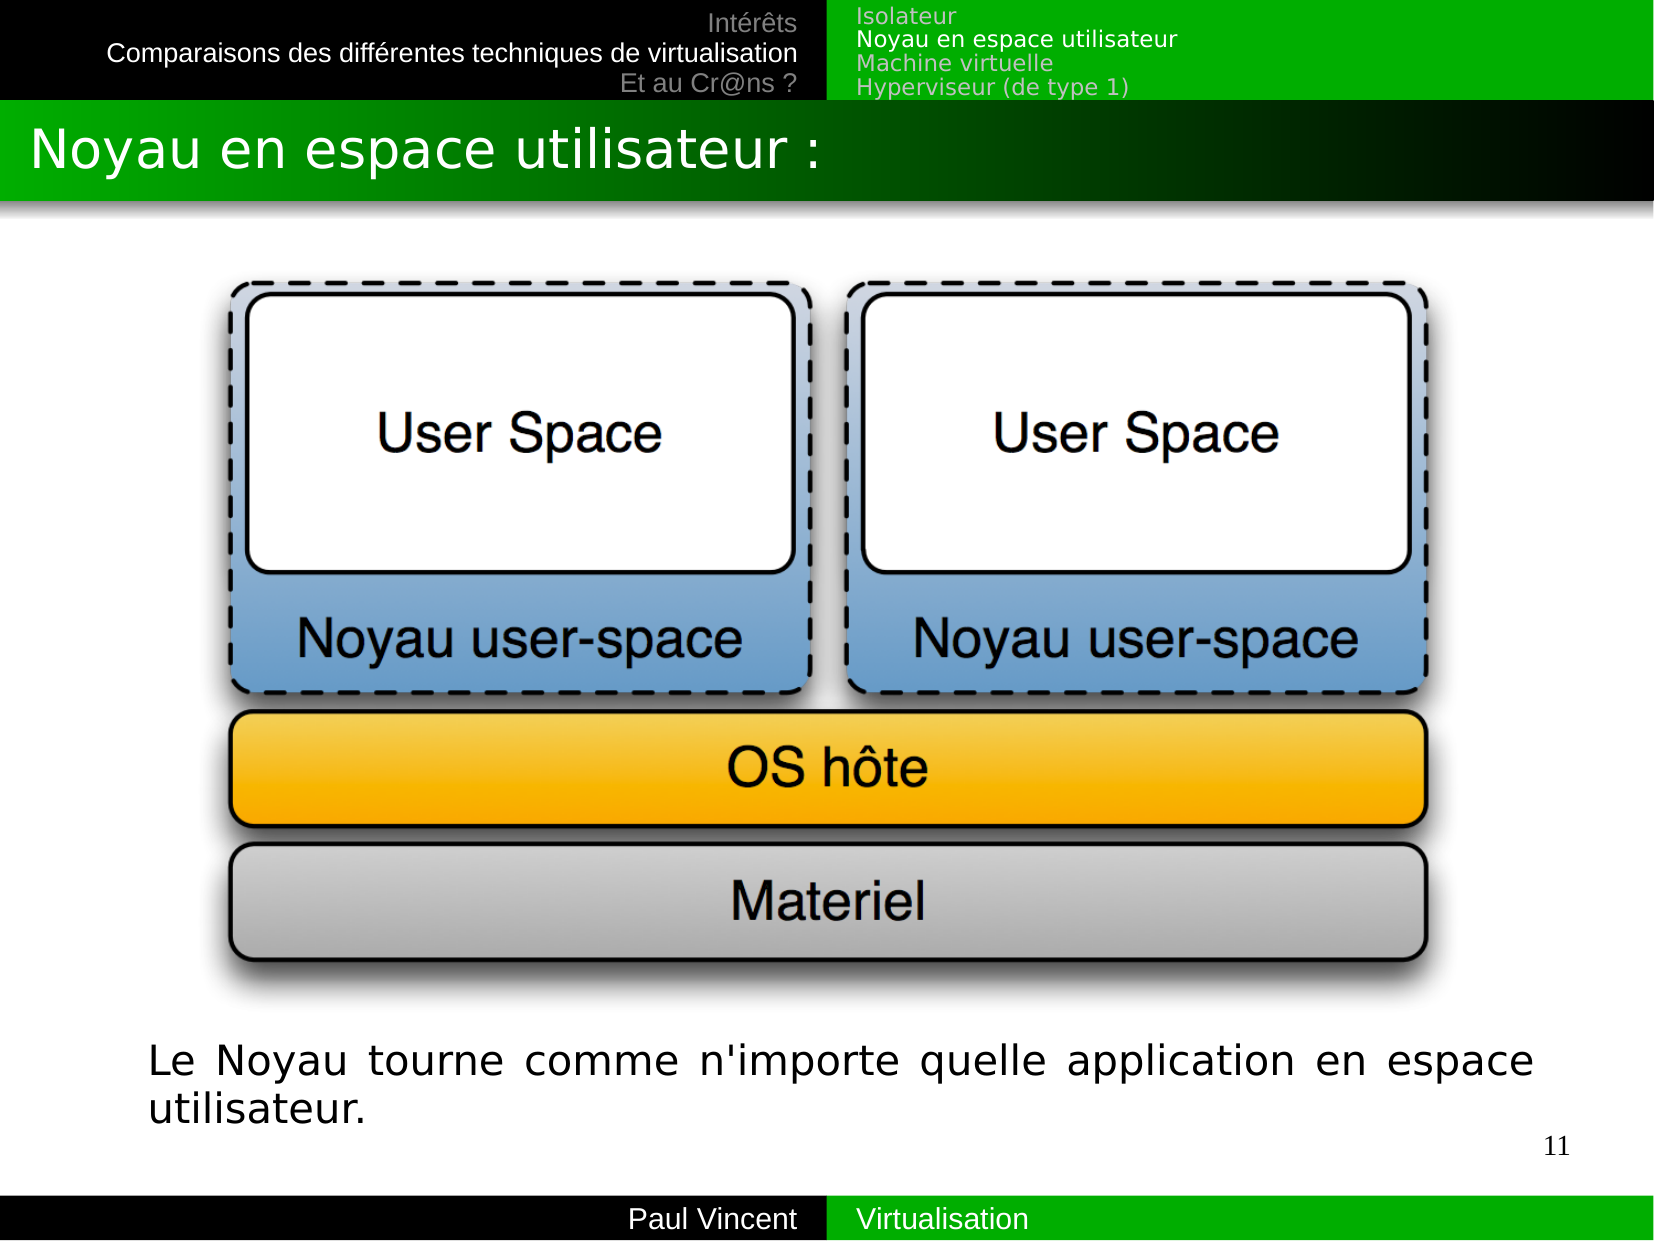

Isolateur
Noyau en espace utilisateur
Machine virtuelle
Hyperviseur (de type 1)
Intérêts
Comparaisons des différentes techniques de virtualisation
Et au Cr@ns ?
Noyau en espace utilisateur :
Le Noyau tourne comme n'importe quelle application en espace utilisateur.
11
Paul Vincent
Virtualisation